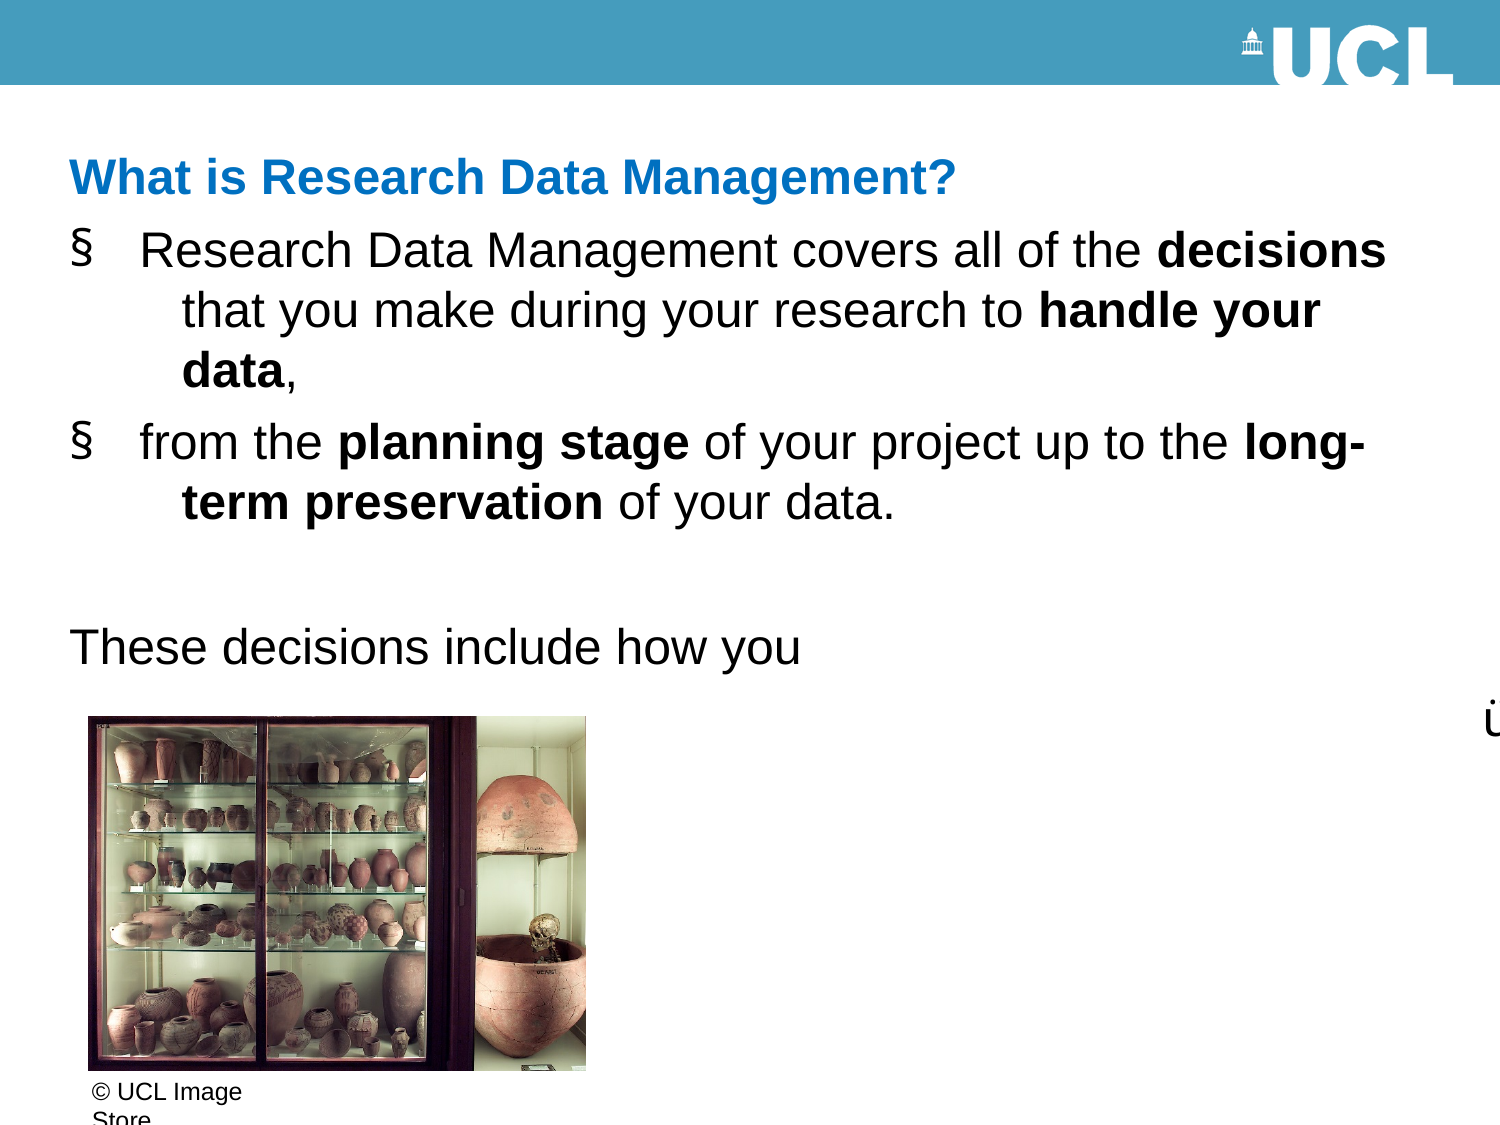

What is Research Data Management?
 Research Data Management covers all of the decisions that you make during your research to handle your data,
 from the planning stage of your project up to the long-term preservation of your data.
These decisions include how you
organise,
store,
describe,
cite,
preserve,
re-use data.
© UCL Image Store